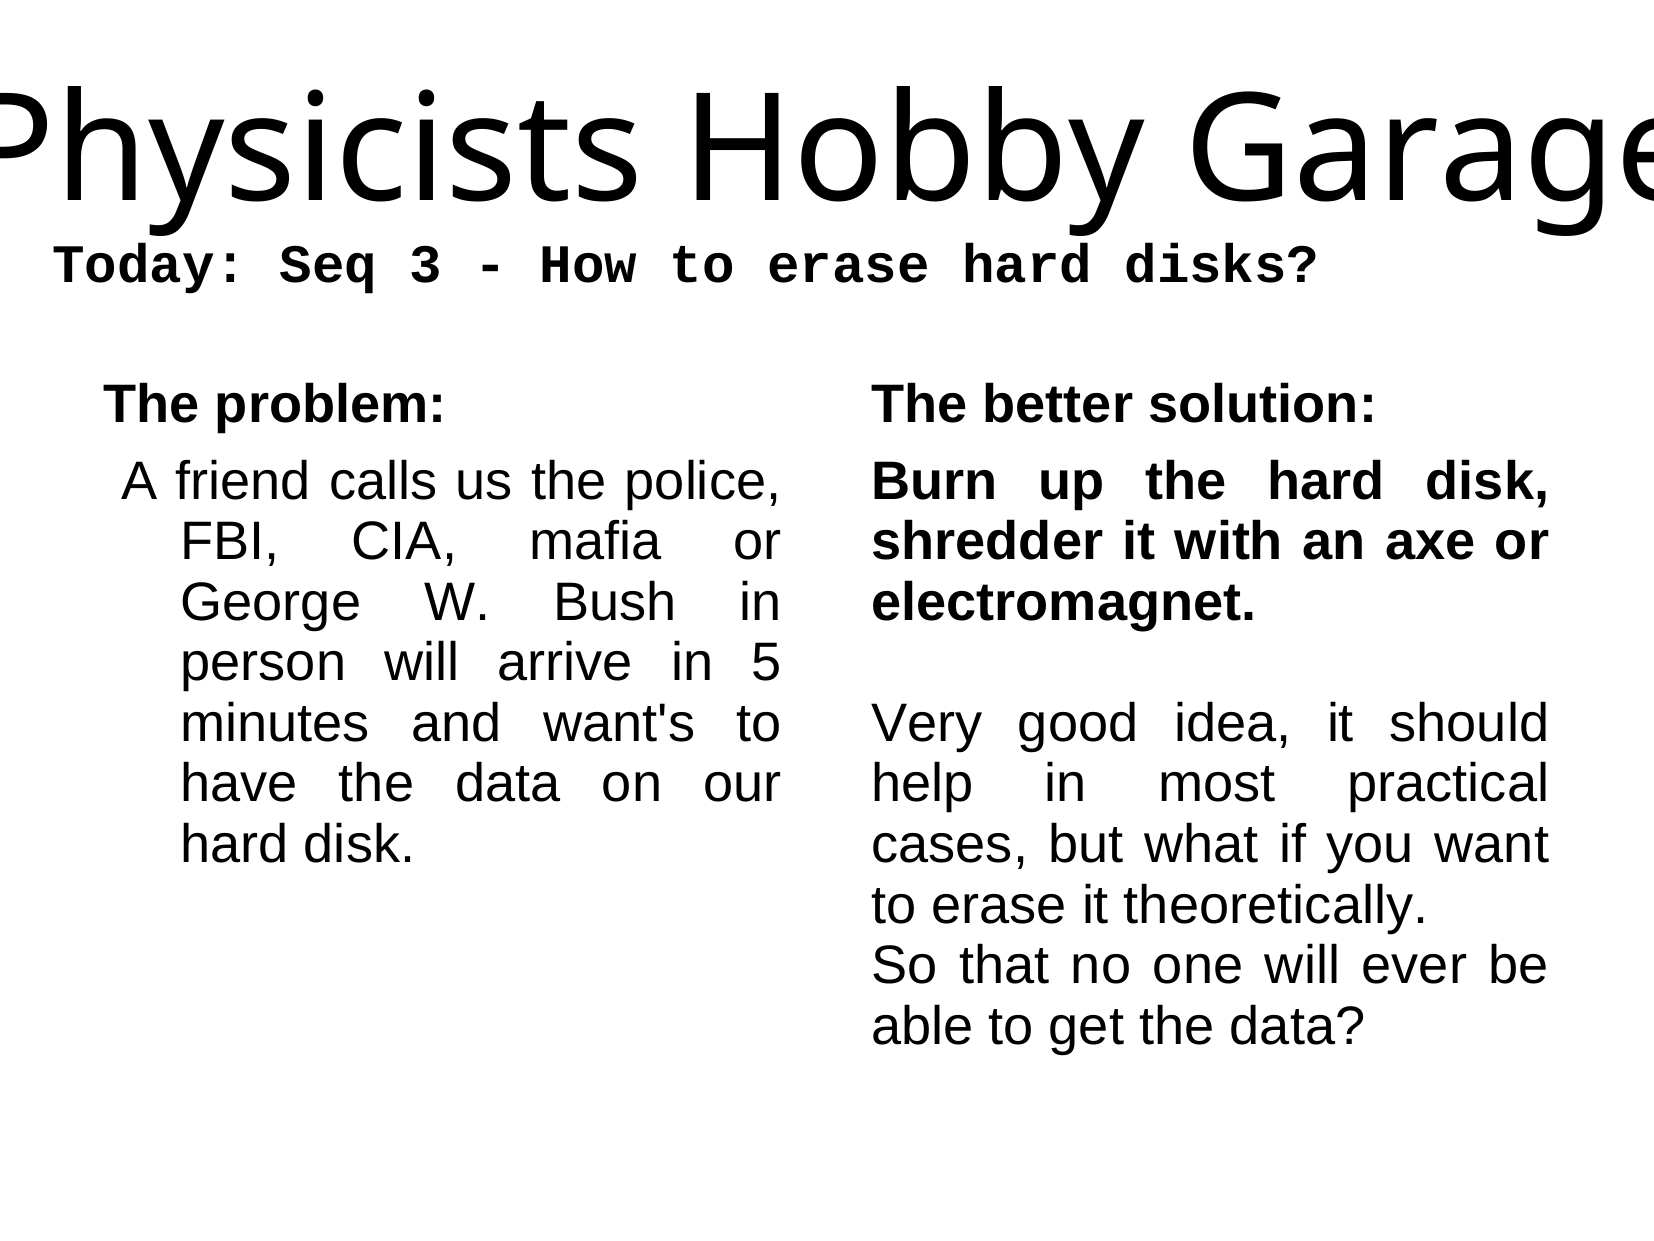

Physicists Hobby Garage
Today: Seq 3 - How to erase hard disks?
The problem:
The better solution:
A friend calls us the police, FBI, CIA, mafia or George W. Bush in person will arrive in 5 minutes and want's to have the data on our hard disk.
Burn up the hard disk, shredder it with an axe or electromagnet.
Very good idea, it should help in most practical cases, but what if you want to erase it theoretically.
So that no one will ever be able to get the data?